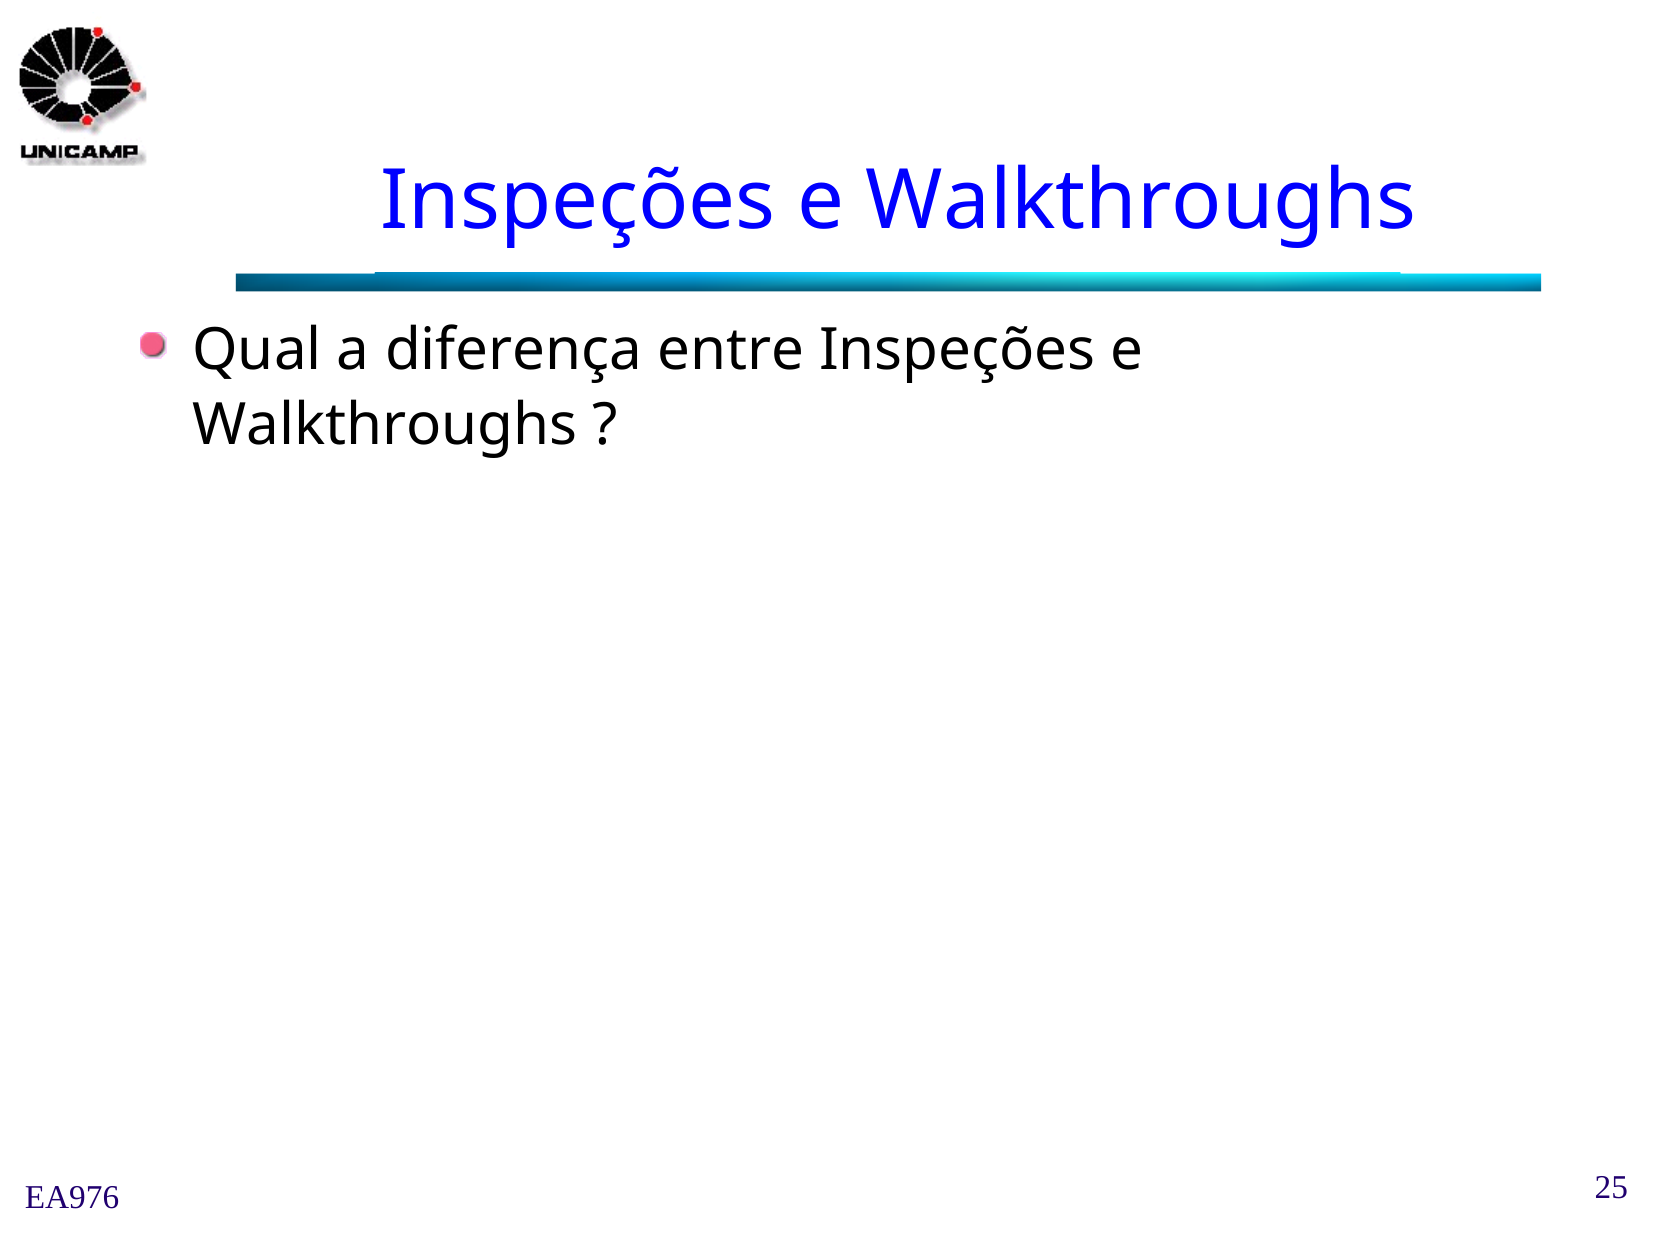

# Inspeções e Walkthroughs
Qual a diferença entre Inspeções e Walkthroughs ?
25